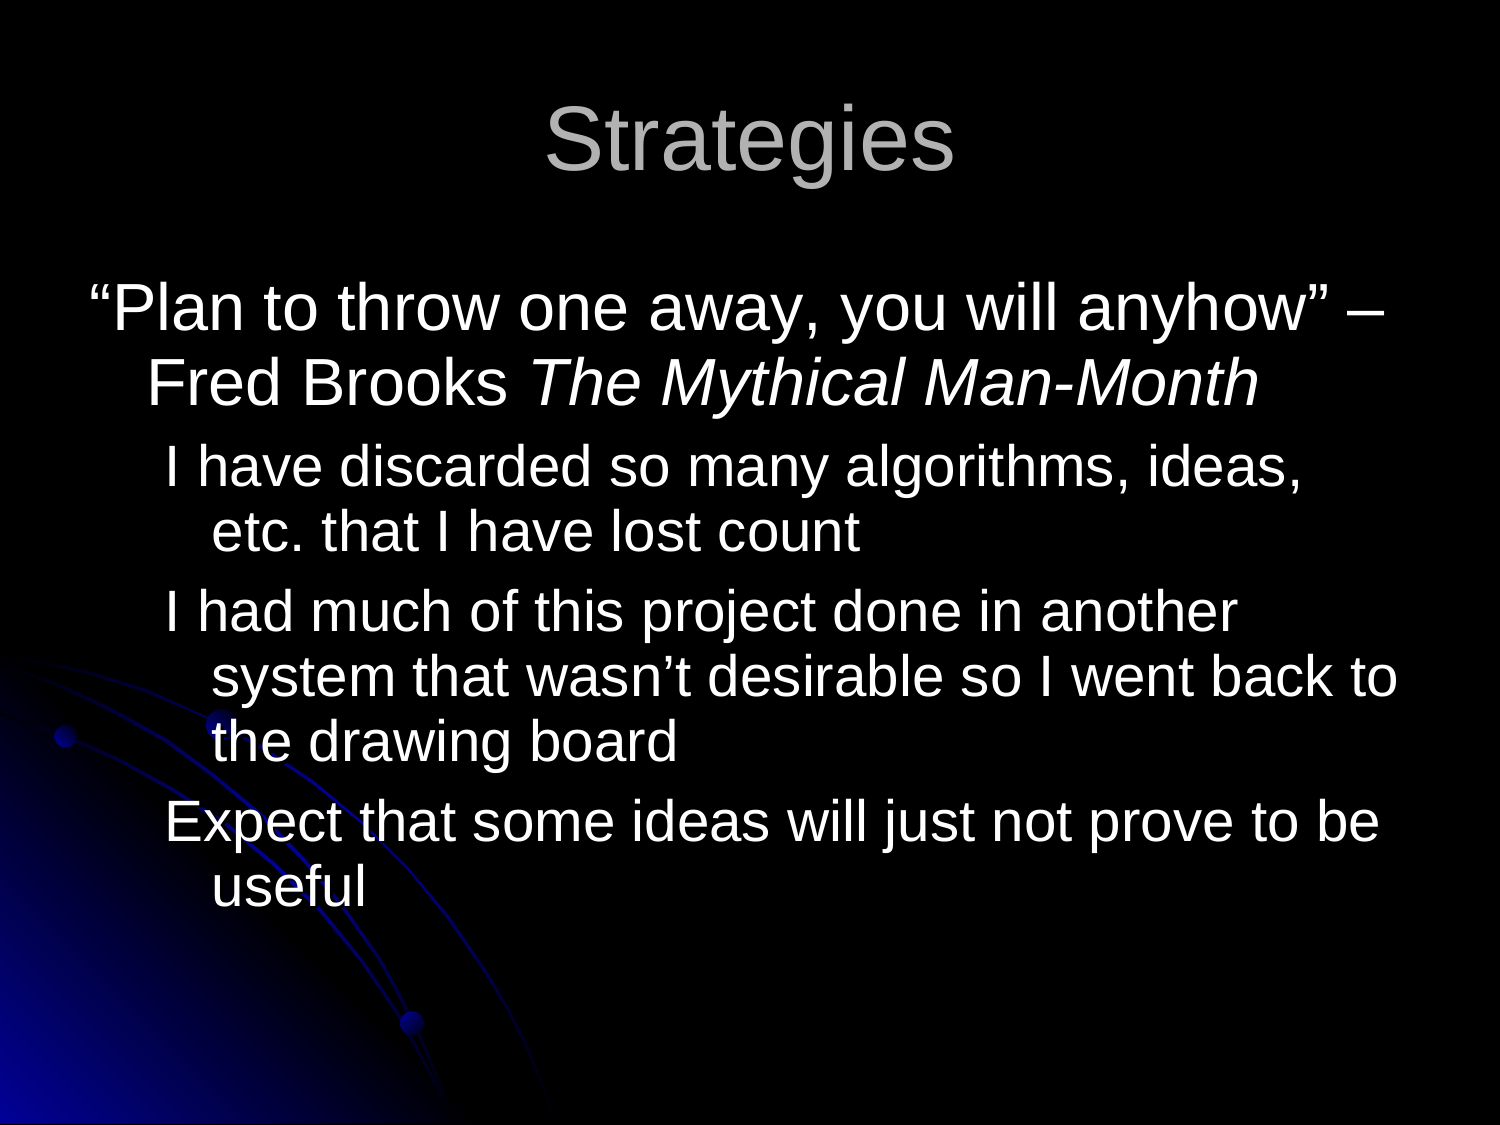

# Strategies
“Plan to throw one away, you will anyhow” – Fred Brooks The Mythical Man-Month
I have discarded so many algorithms, ideas, etc. that I have lost count
I had much of this project done in another system that wasn’t desirable so I went back to the drawing board
Expect that some ideas will just not prove to be useful